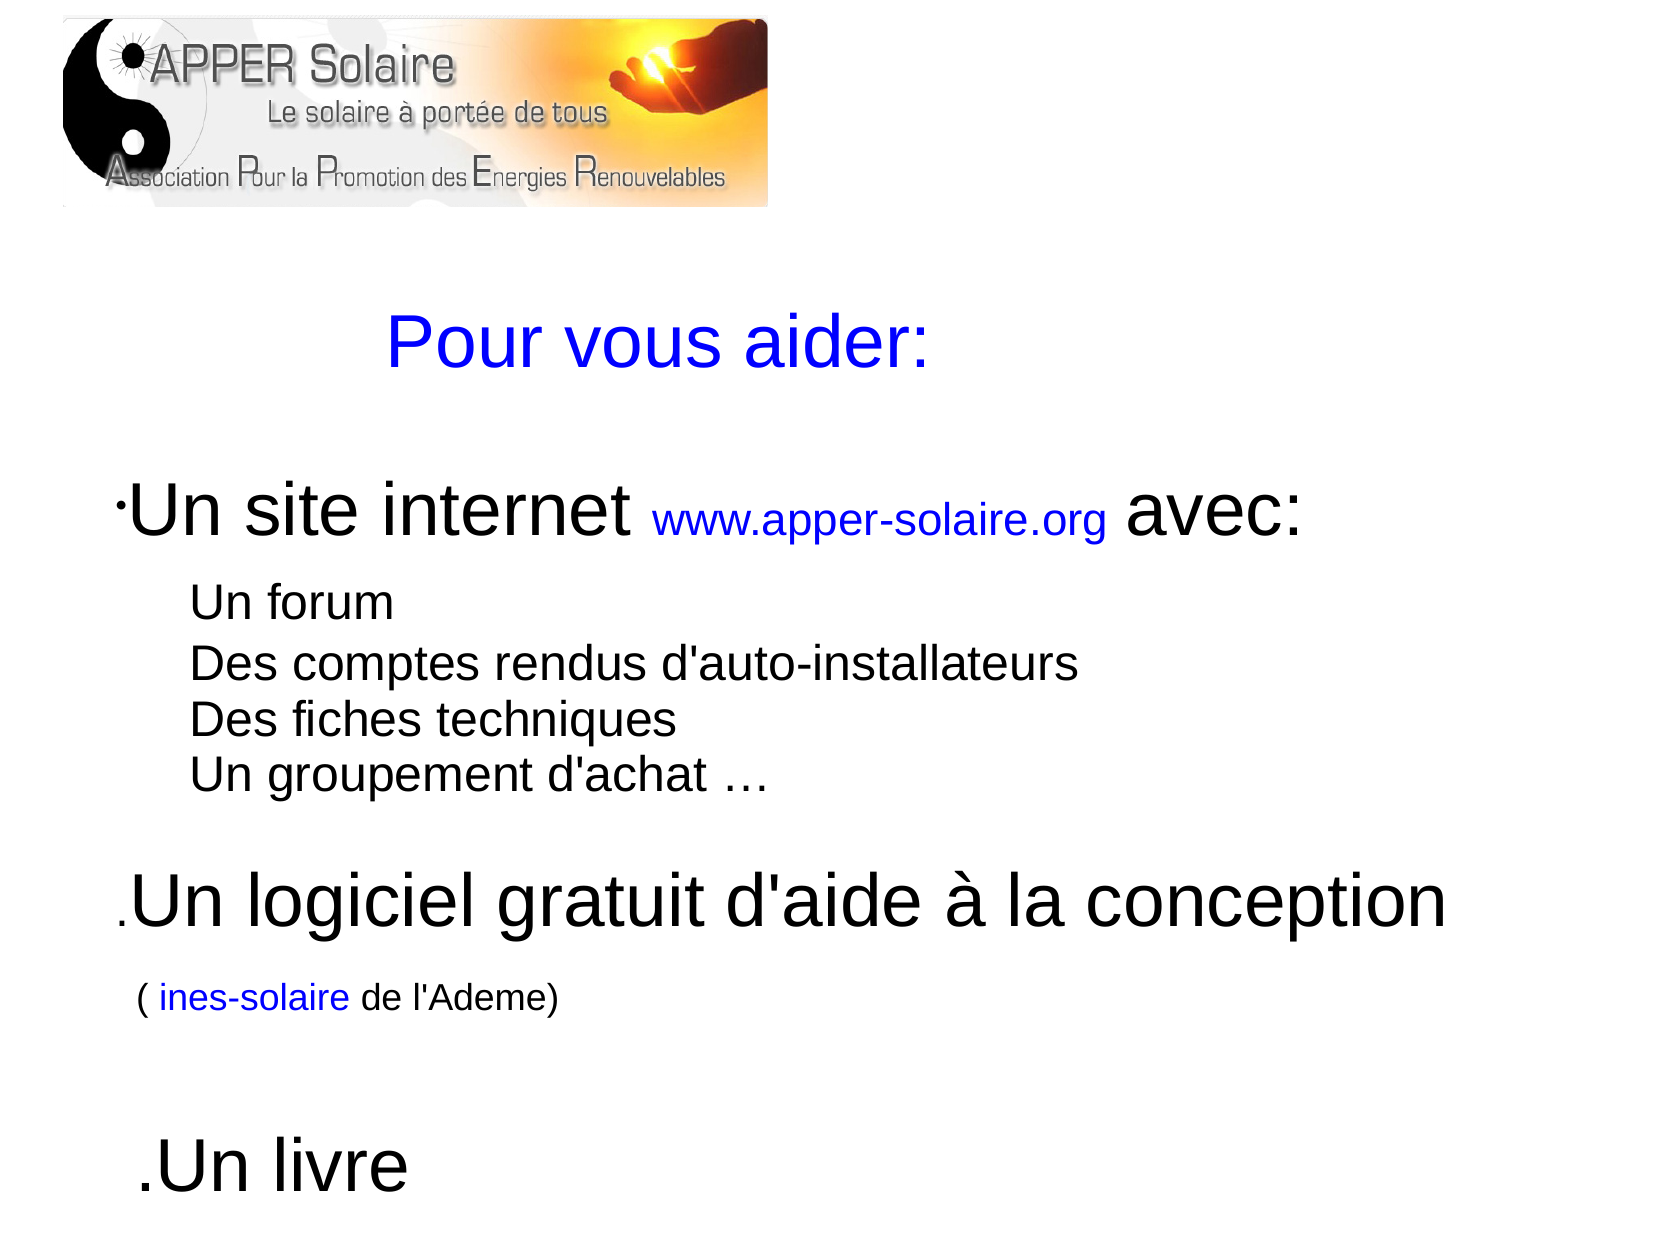

Pour vous aider:
Un site internet www.apper-solaire.org avec:
	Un forum
	Des comptes rendus d'auto-installateurs
	Des fiches techniques
	Un groupement d'achat …
.Un logiciel gratuit d'aide à la conception
 ( ines-solaire de l'Ademe)
.Un livre